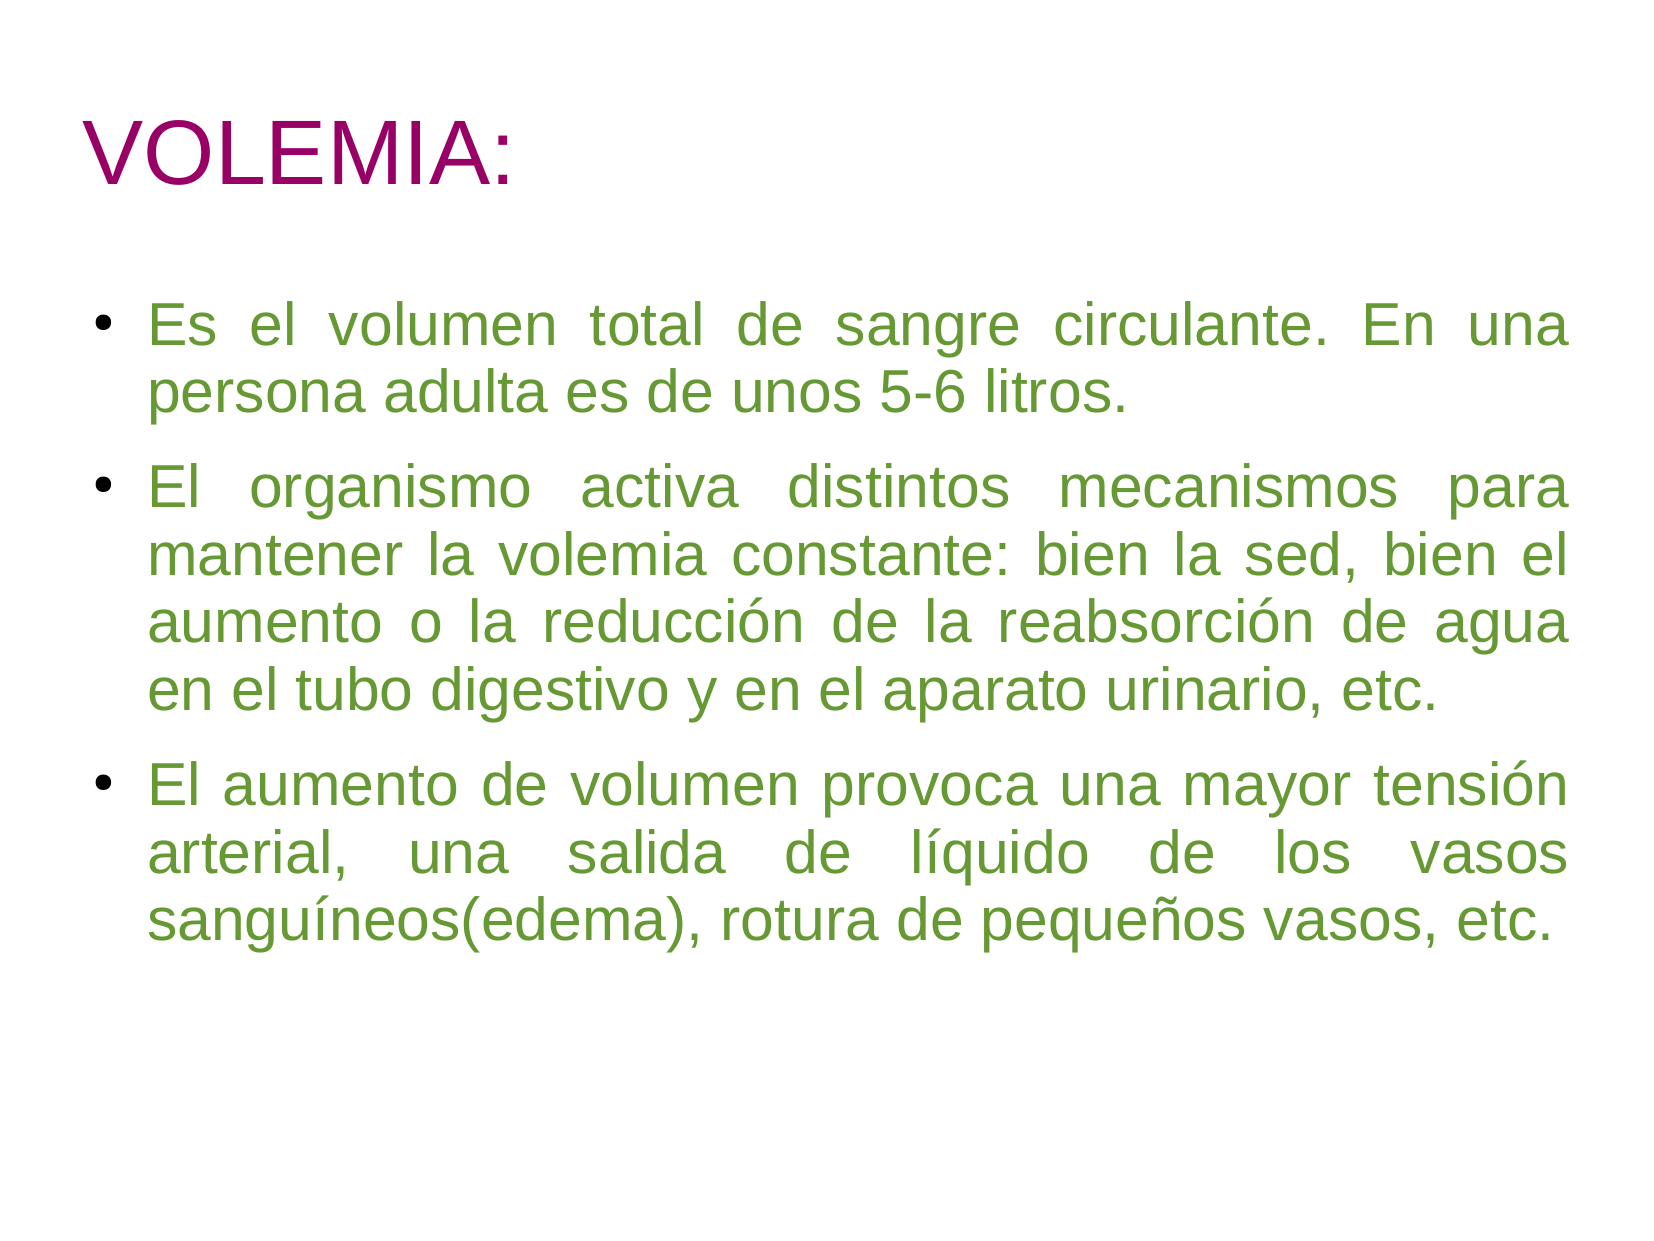

# VOLEMIA:
Es el volumen total de sangre circulante. En una persona adulta es de unos 5-6 litros.
El organismo activa distintos mecanismos para mantener la volemia constante: bien la sed, bien el aumento o la reducción de la reabsorción de agua en el tubo digestivo y en el aparato urinario, etc.
El aumento de volumen provoca una mayor tensión arterial, una salida de líquido de los vasos sanguíneos(edema), rotura de pequeños vasos, etc.